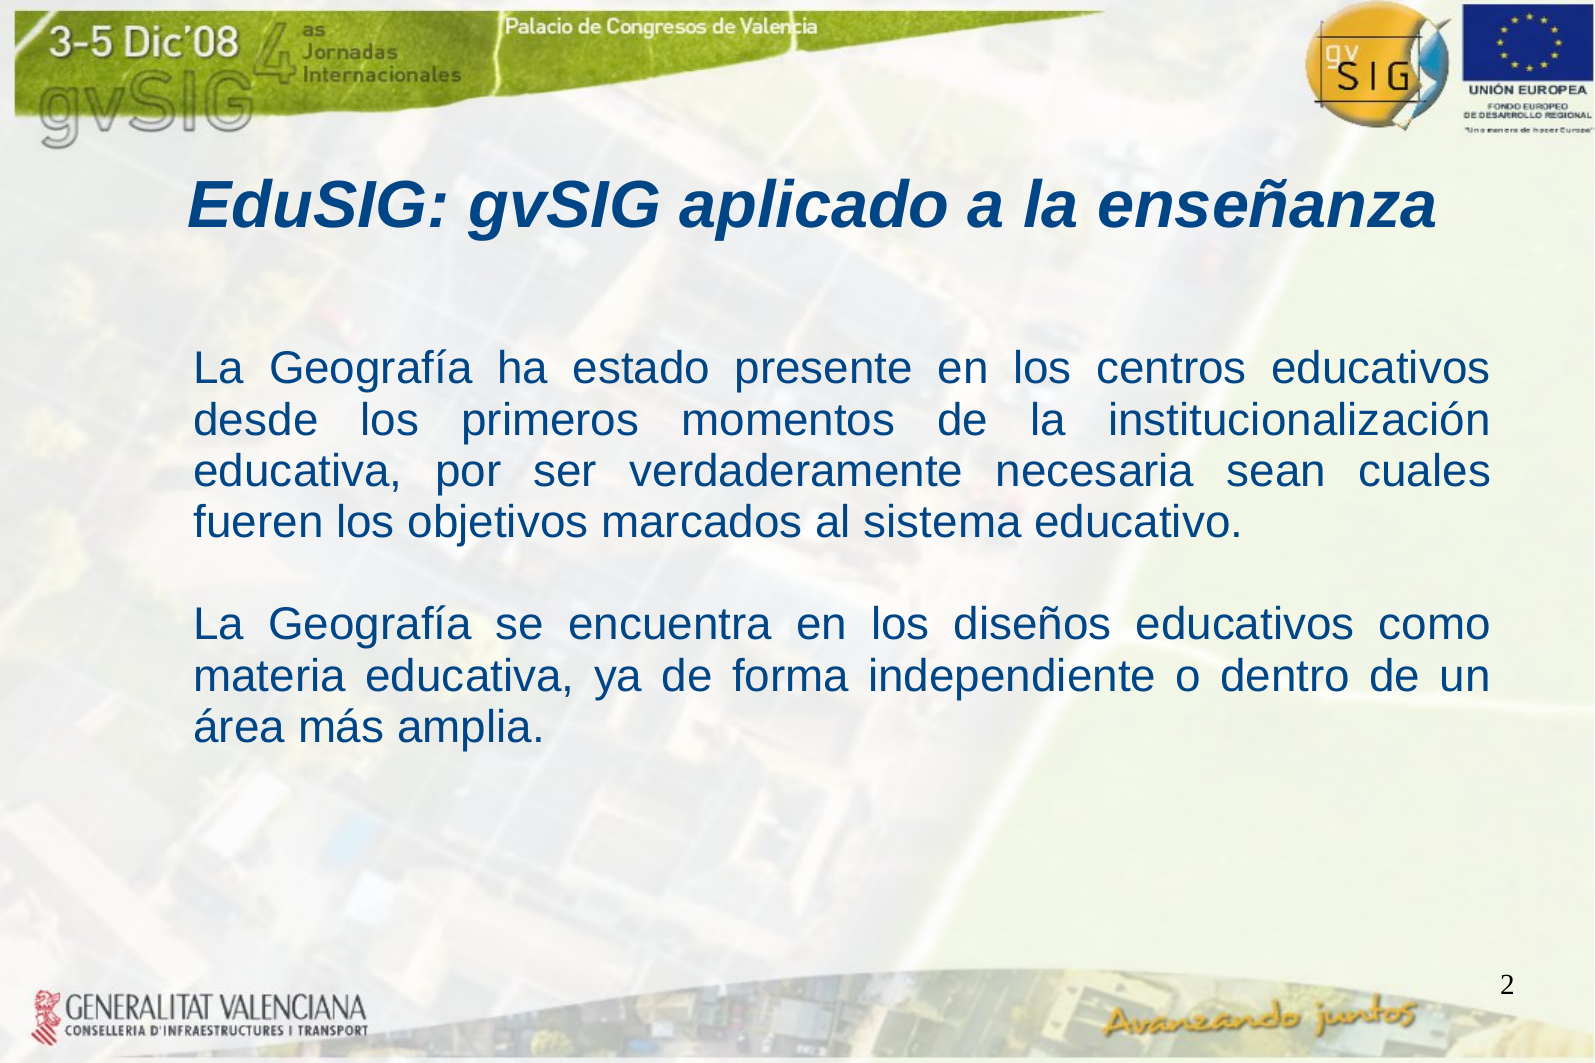

EduSIG: gvSIG aplicado a la enseñanza
La Geografía ha estado presente en los centros educativos desde los primeros momentos de la institucionalización educativa, por ser verdaderamente necesaria sean cuales fueren los objetivos marcados al sistema educativo.
La Geografía se encuentra en los diseños educativos como materia educativa, ya de forma independiente o dentro de un área más amplia.
2